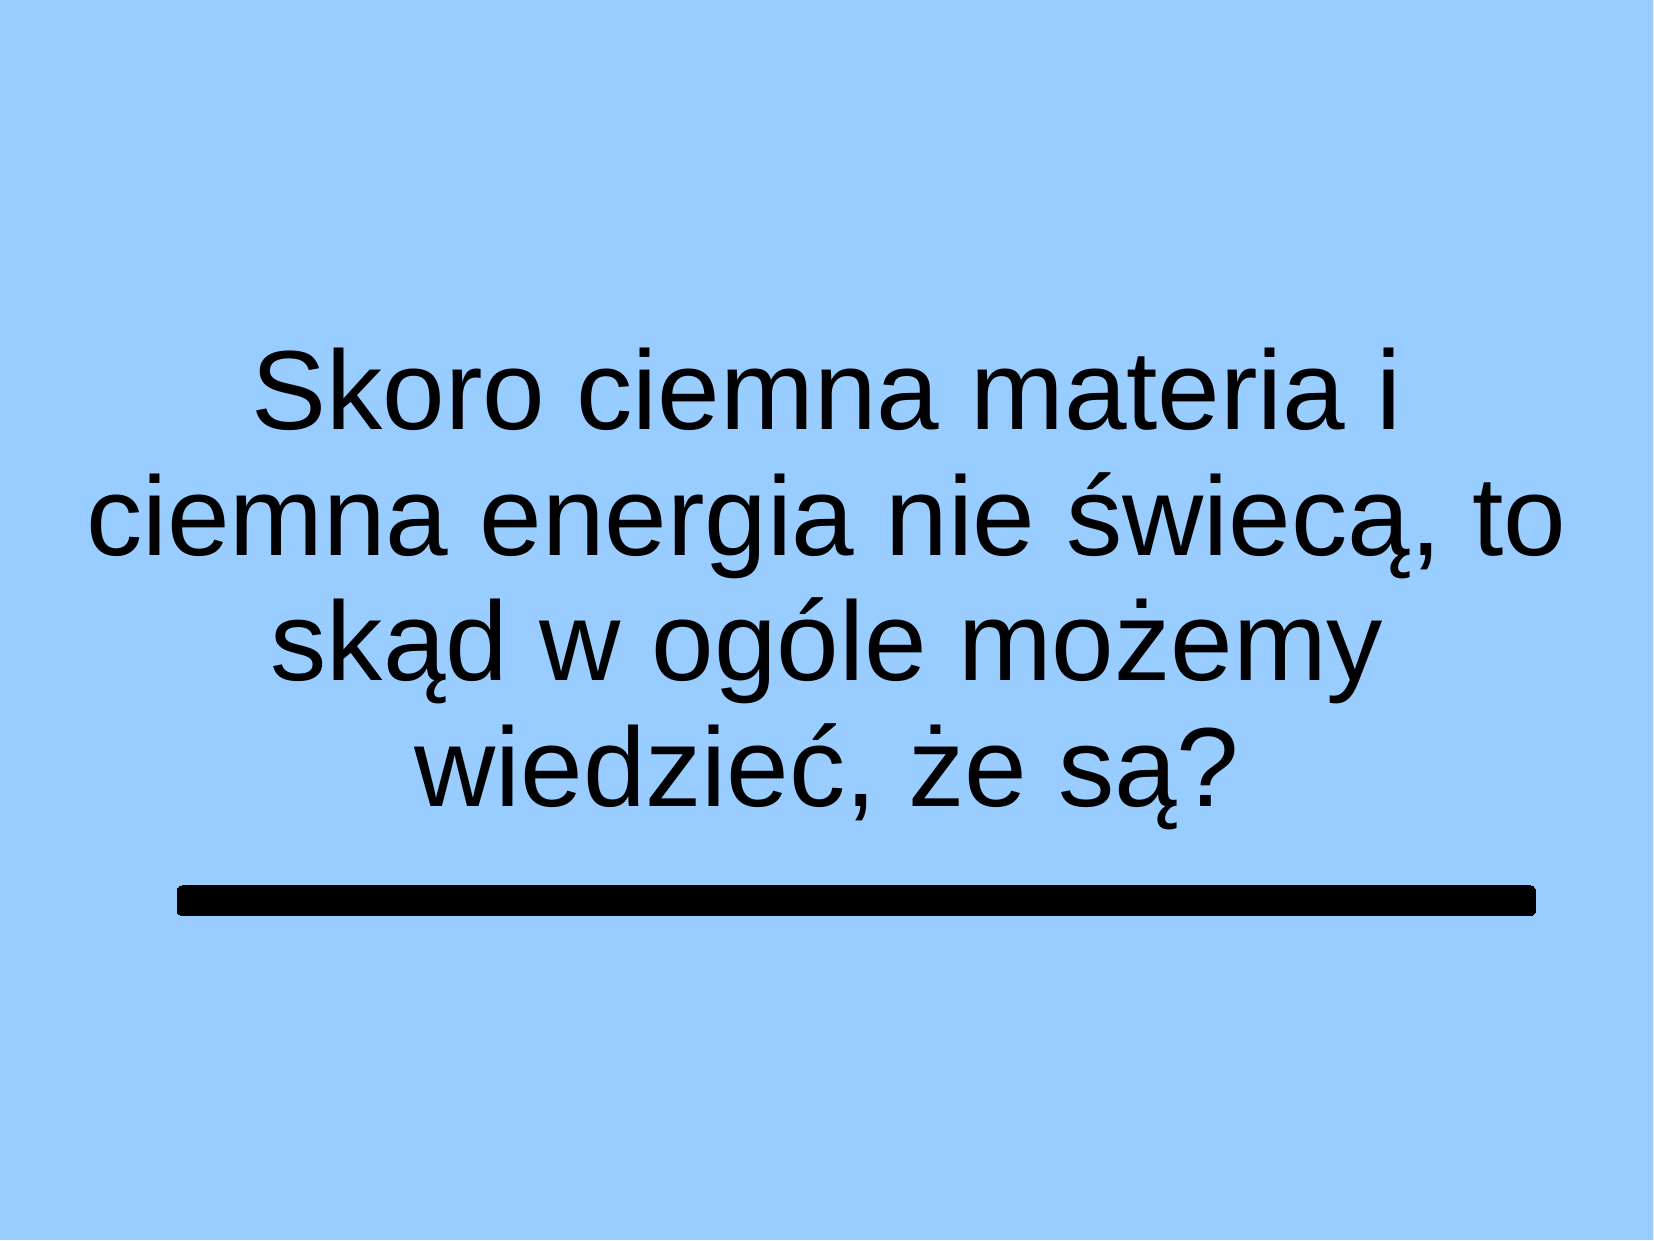

# Skoro ciemna materia i ciemna energia nie świecą, to skąd w ogóle możemy wiedzieć, że są?